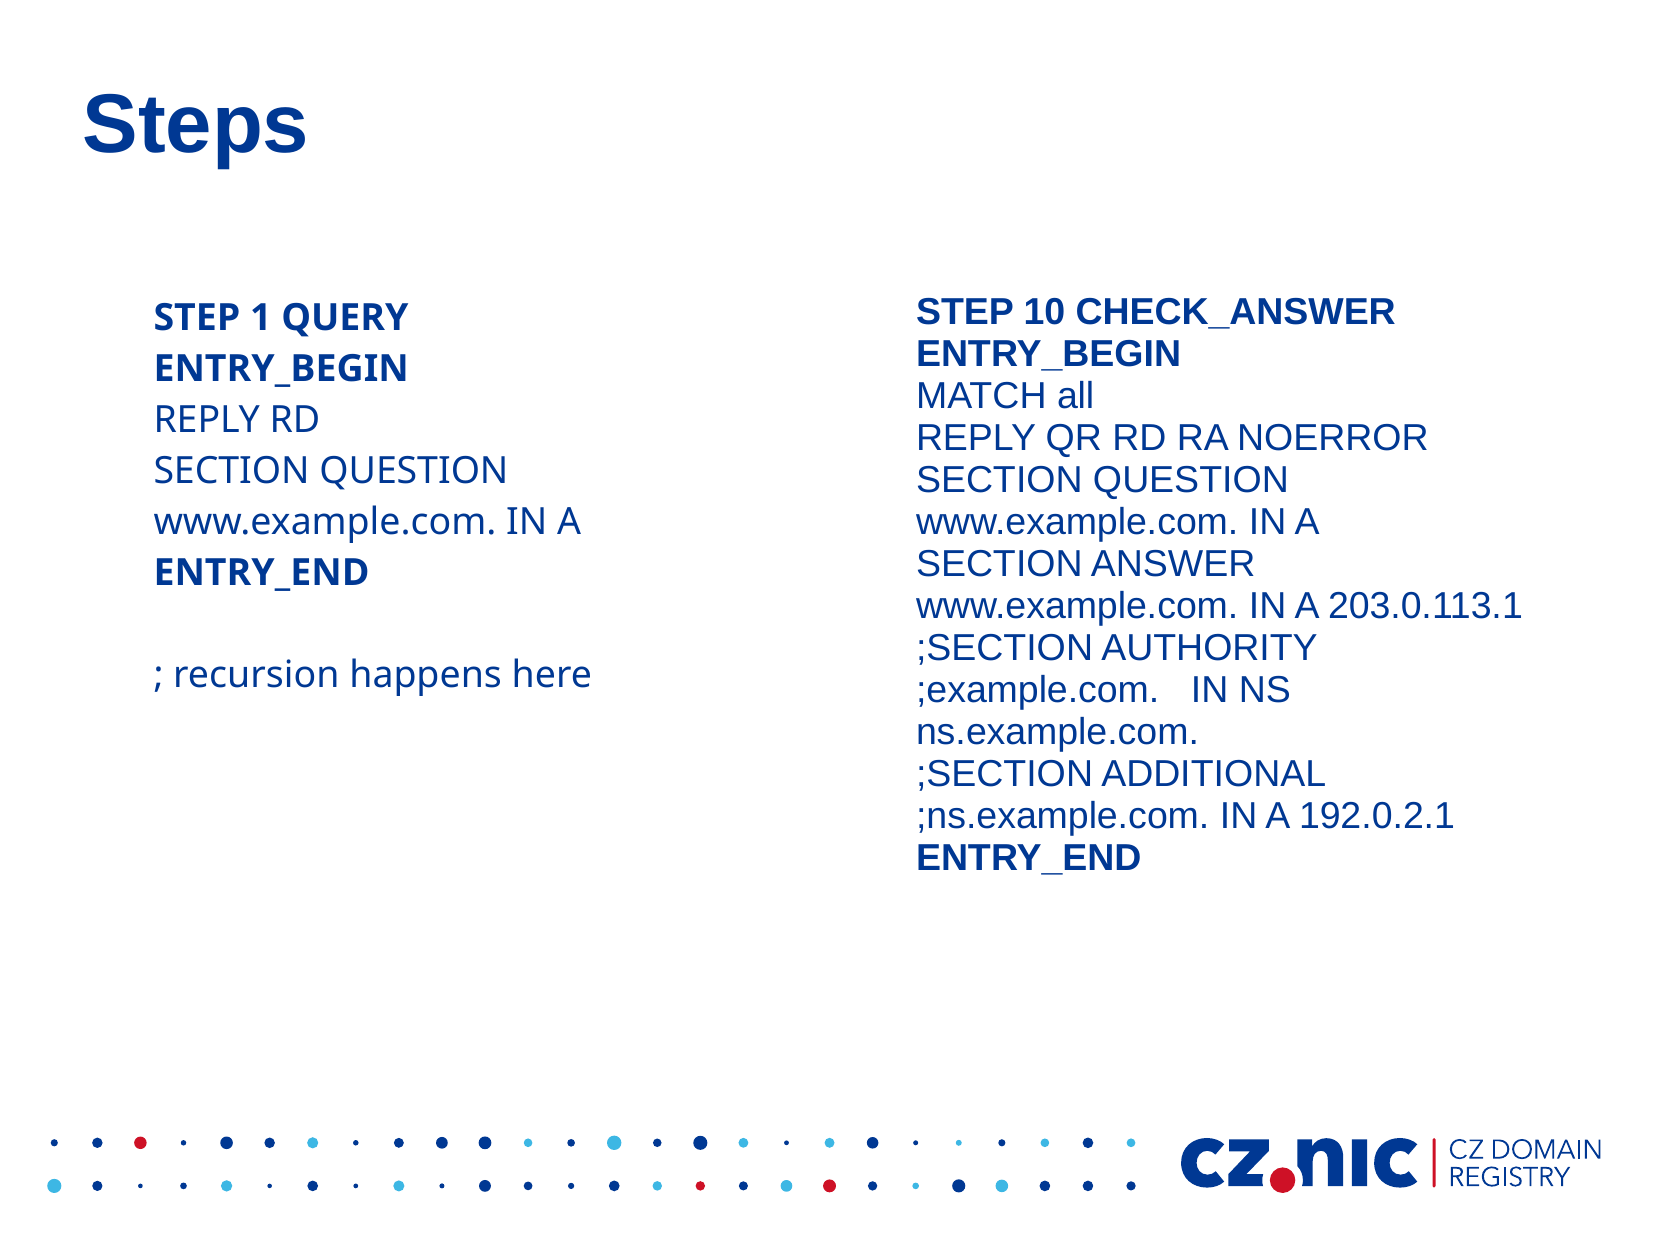

# Steps
STEP 1 QUERY
ENTRY_BEGIN
REPLY RD
SECTION QUESTION
www.example.com. IN A
ENTRY_END
; recursion happens here
STEP 10 CHECK_ANSWER
ENTRY_BEGIN
MATCH all
REPLY QR RD RA NOERROR
SECTION QUESTION
www.example.com. IN A
SECTION ANSWER
www.example.com. IN A 203.0.113.1
;SECTION AUTHORITY
;example.com. IN NS ns.example.com.
;SECTION ADDITIONAL
;ns.example.com. IN A 192.0.2.1
ENTRY_END